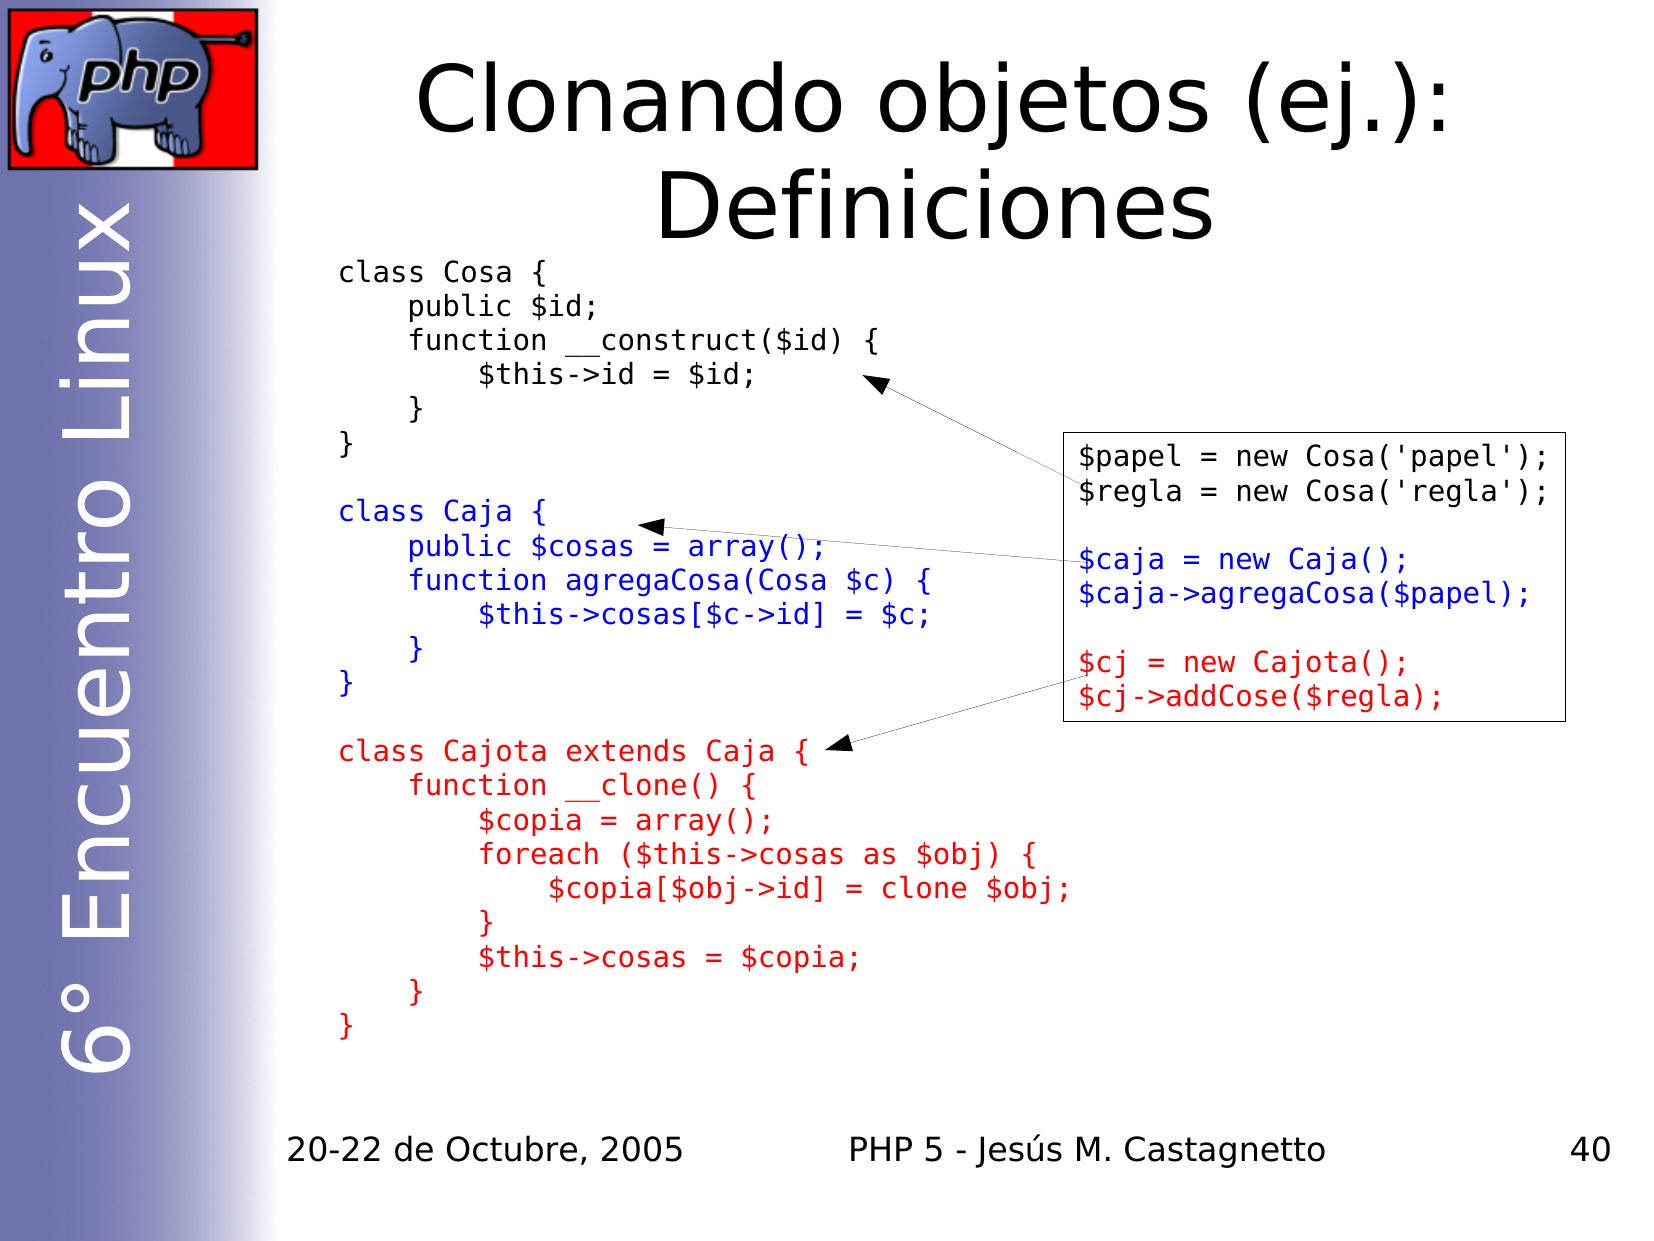

# Clonando objetos (ej.): Definiciones
class Cosa {
 public $id;
 function __construct($id) {
 $this->id = $id;
 }
}
class Caja {
 public $cosas = array();
 function agregaCosa(Cosa $c) {
 $this->cosas[$c->id] = $c;
 }
}
class Cajota extends Caja {
 function __clone() {
 $copia = array();
 foreach ($this->cosas as $obj) {
 $copia[$obj->id] = clone $obj;
 }
 $this->cosas = $copia;
 }
}
$papel = new Cosa('papel');
$regla = new Cosa('regla');
$caja = new Caja();
$caja->agregaCosa($papel);
$cj = new Cajota();
$cj->addCose($regla);
20-22 de Octubre, 2005
PHP 5 - Jesús M. Castagnetto
40